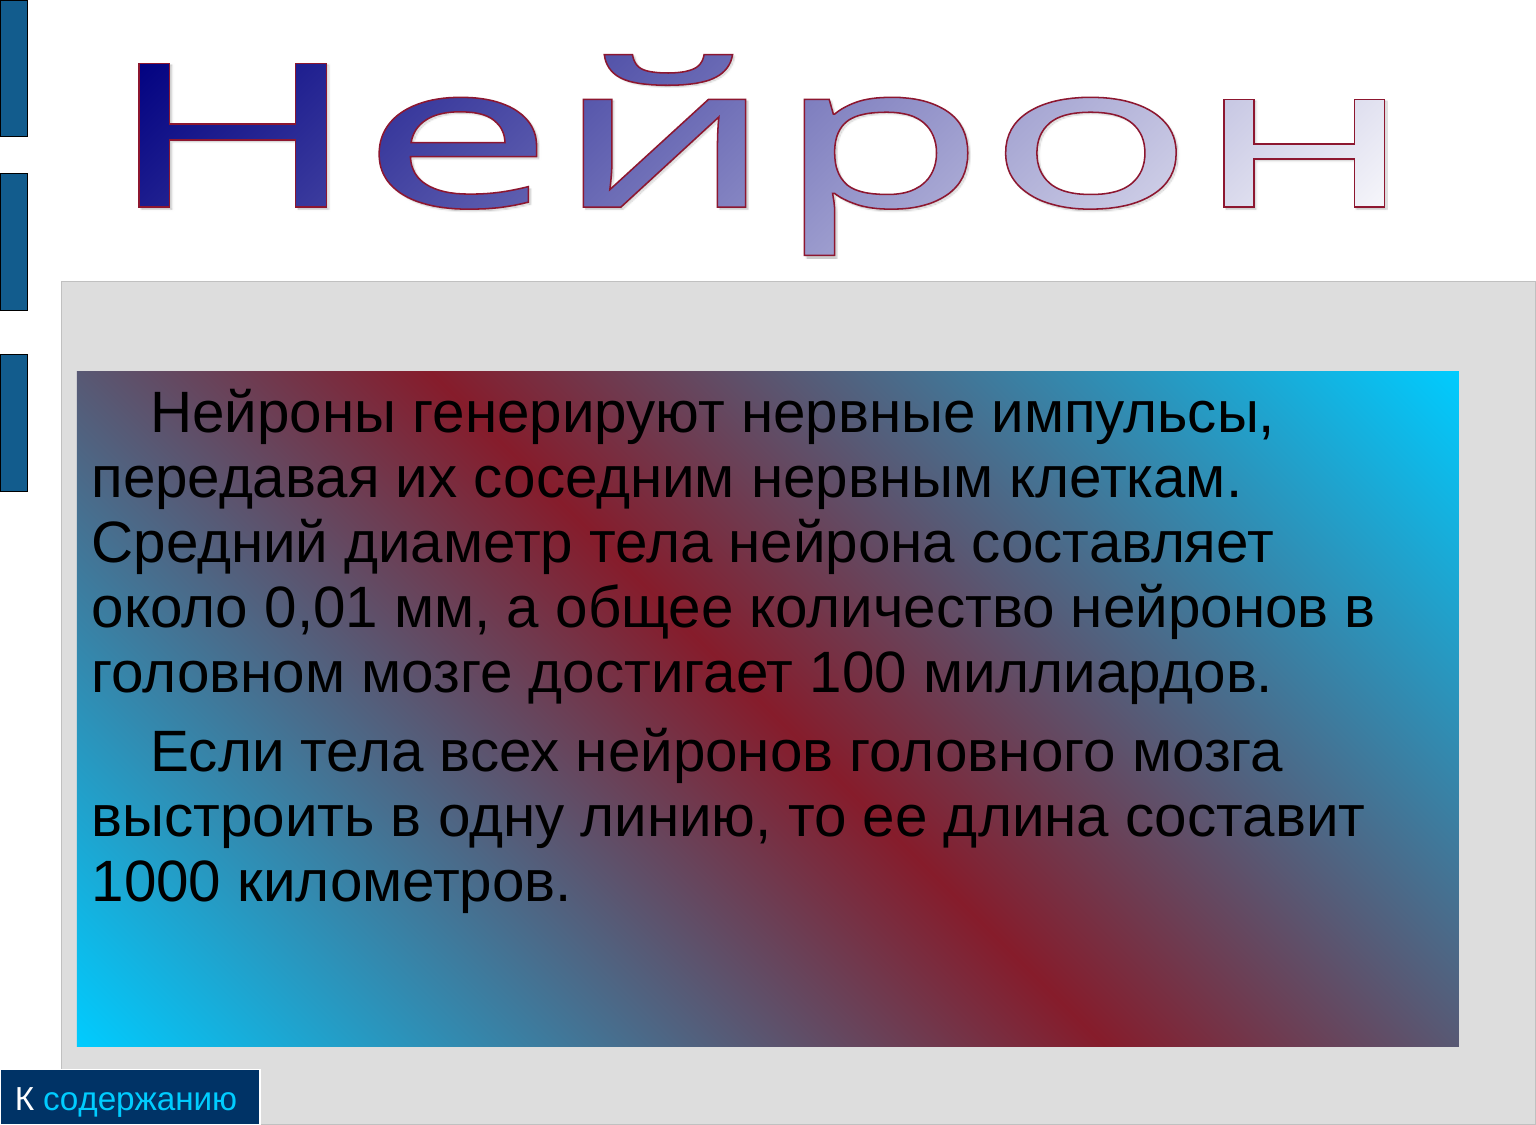

Нейрон
# Нейроны генерируют нервные импульсы, передавая их соседним нервным клеткам. Средний диаметр тела нейрона составляет около 0,01 мм, а общее количество нейронов в головном мозге достигает 100 миллиардов.
Если тела всех нейронов головного мозга выстроить в одну линию, то ее длина составит 1000 километров.
К содержанию